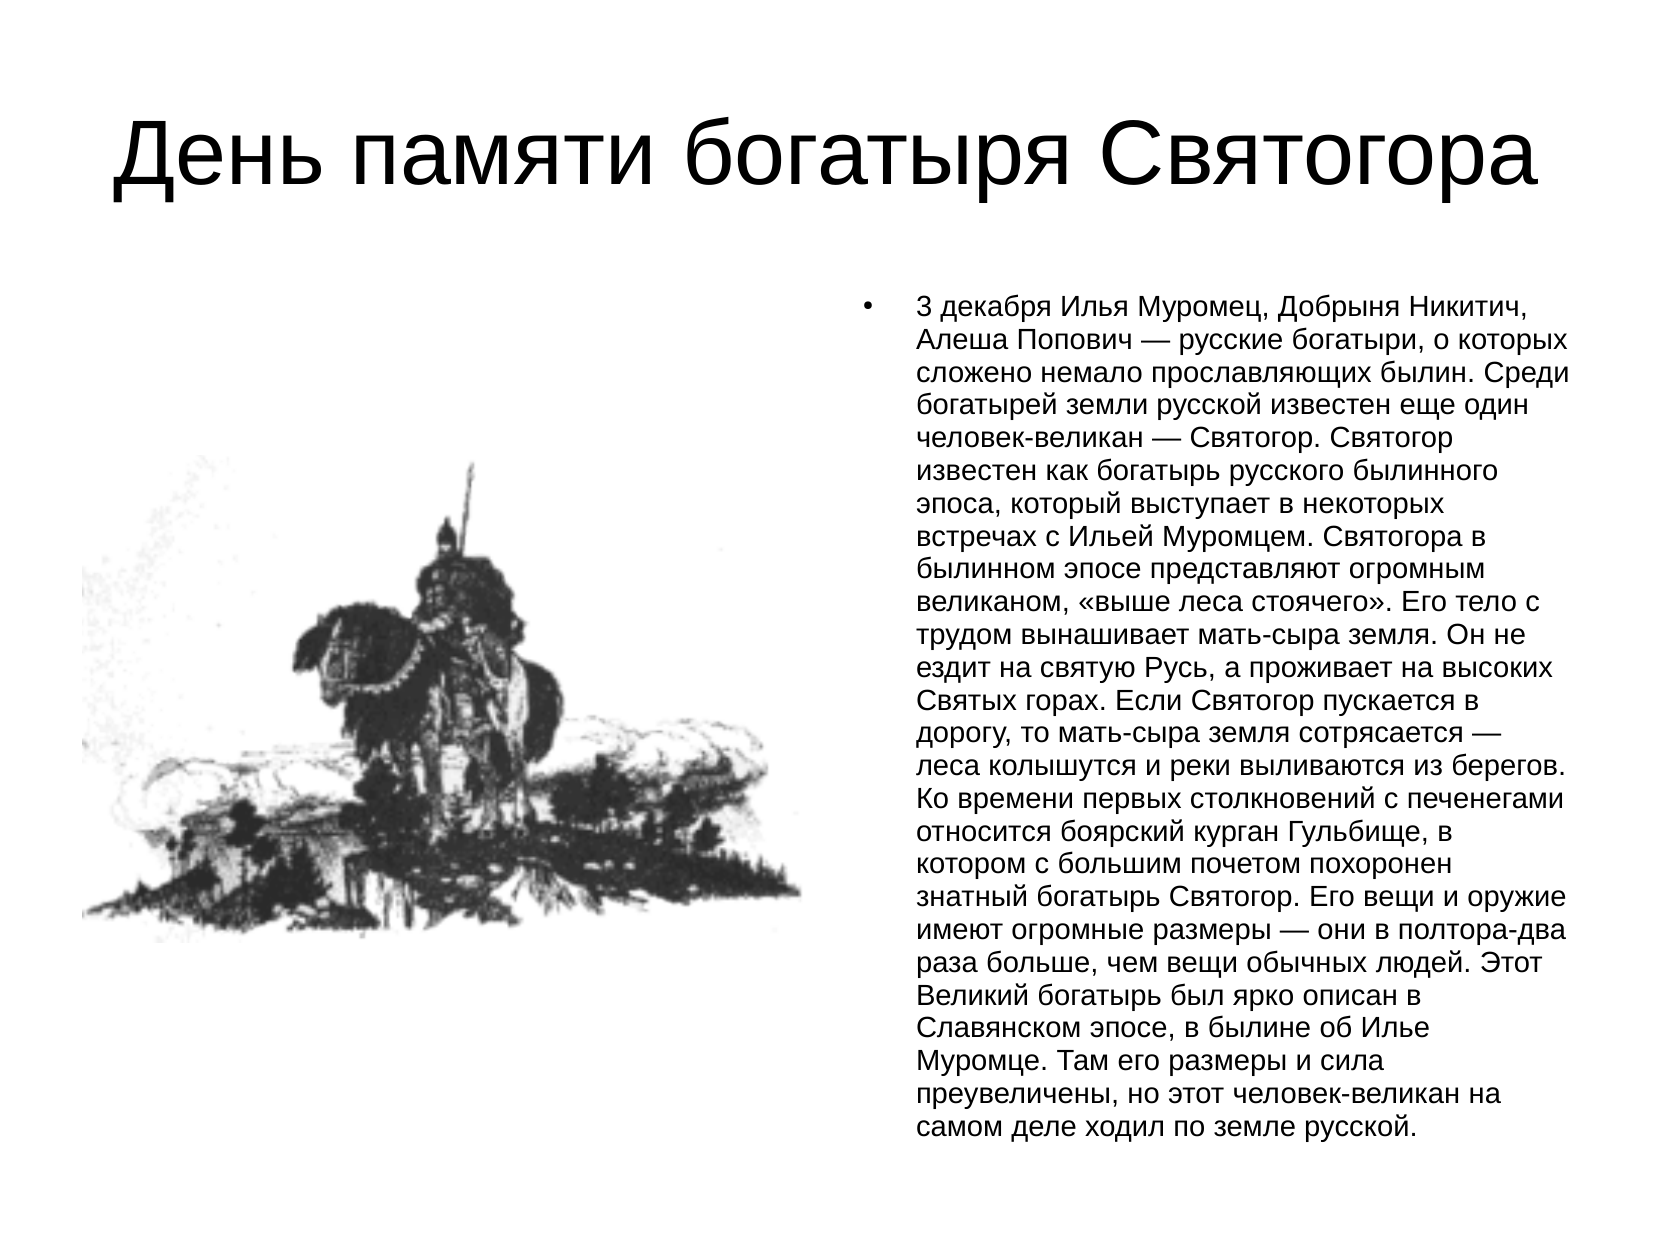

# День памяти богатыря Святогора
3 декабря Илья Муромец, Добрыня Никитич, Алеша Попович — русские богатыри, о которых сложено немало прославляющих былин. Среди богатырей земли русской известен еще один человек-великан — Святогор. Святогор известен как богатырь русского былинного эпоса, который выступает в некоторых встречах с Ильей Муромцем. Святогора в былинном эпосе представляют огромным великаном, «выше леса стоячего». Его тело с трудом вынашивает мать-сыра земля. Он не ездит на святую Русь, а проживает на высоких Святых горах. Если Святогор пускается в дорогу, то мать-сыра земля сотрясается — леса колышутся и реки выливаются из берегов. Ко времени первых столкновений с печенегами относится боярский курган Гульбище, в котором с большим почетом похоронен знатный богатырь Святогор. Его вещи и оружие имеют огромные размеры — они в полтора-два раза больше, чем вещи обычных людей. Этот Великий богатырь был ярко описан в Славянском эпосе, в былине об Илье Муромце. Там его размеры и сила преувеличены, но этот человек-великан на самом деле ходил по земле русской.